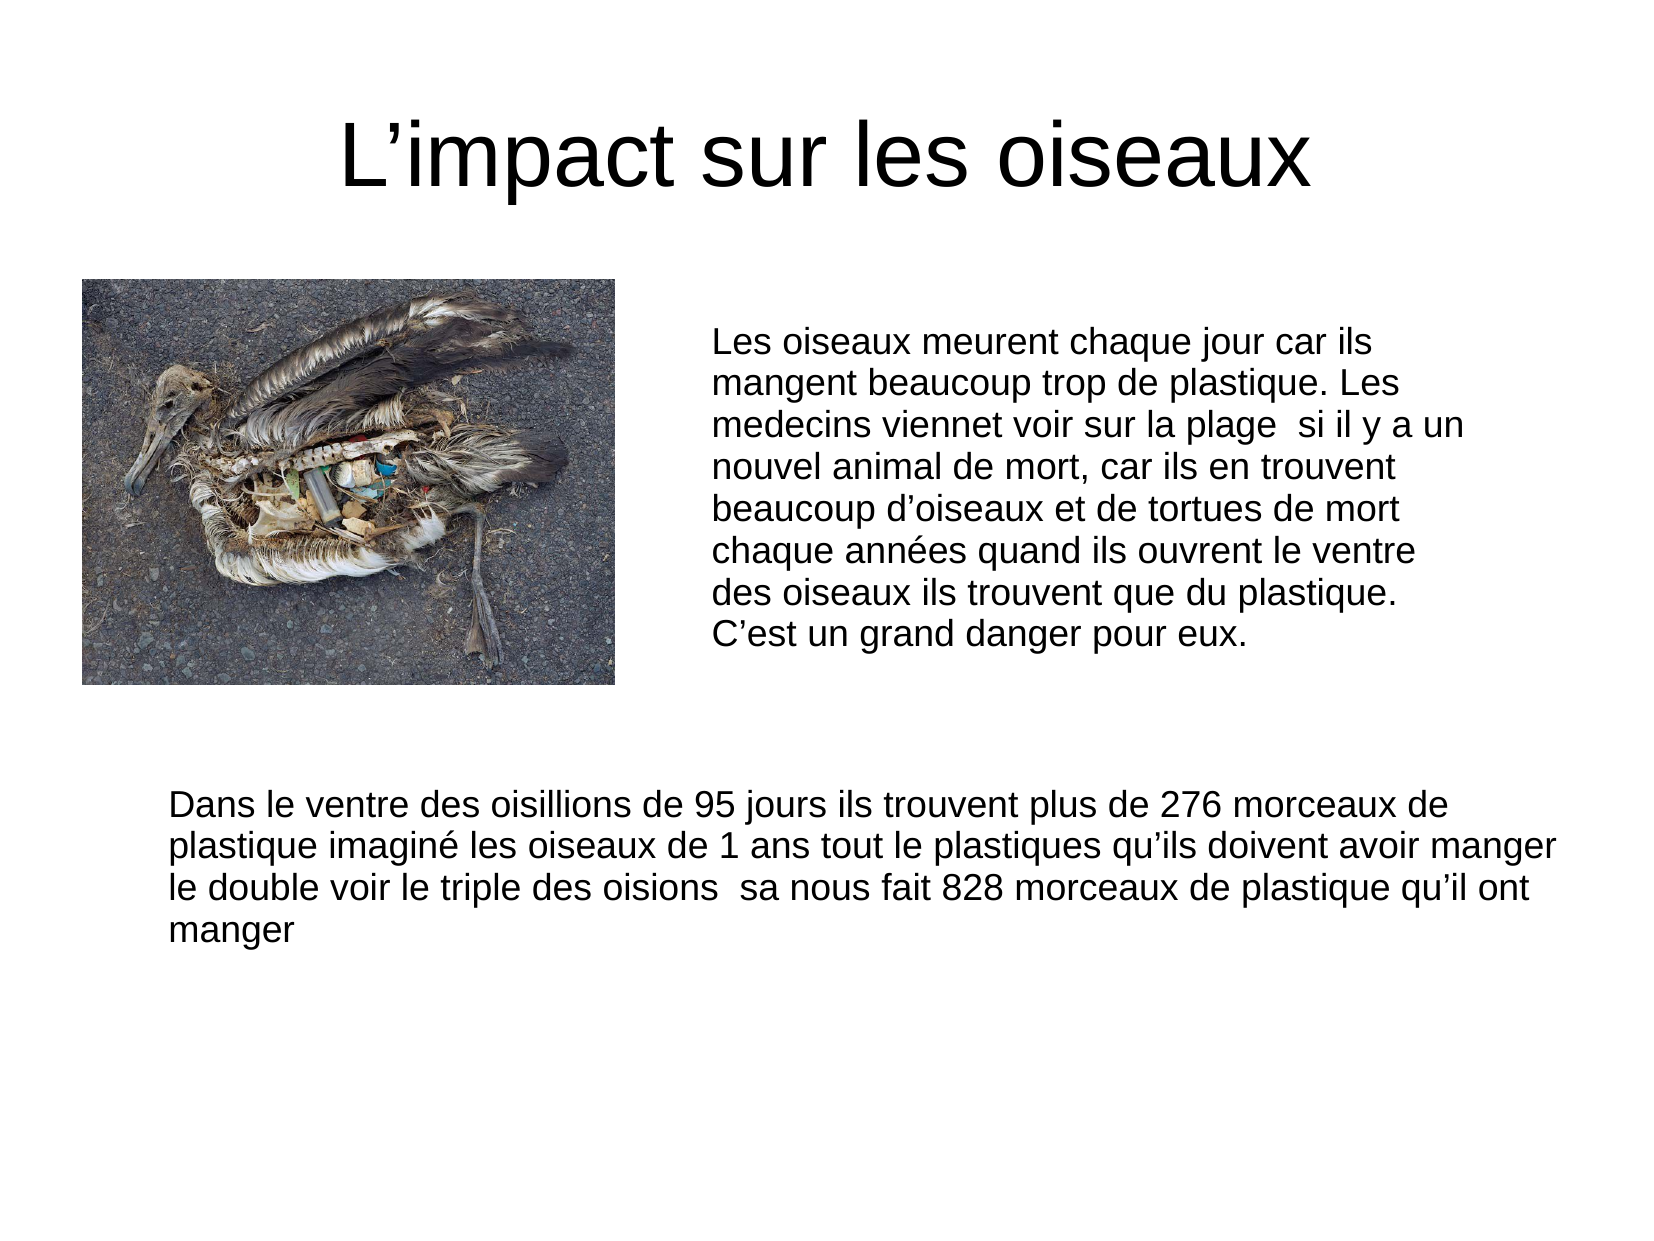

# L’impact sur les oiseaux
Les oiseaux meurent chaque jour car ils mangent beaucoup trop de plastique. Les medecins viennet voir sur la plage si il y a un nouvel animal de mort, car ils en trouvent beaucoup d’oiseaux et de tortues de mort chaque années quand ils ouvrent le ventre des oiseaux ils trouvent que du plastique. C’est un grand danger pour eux.
Dans le ventre des oisillions de 95 jours ils trouvent plus de 276 morceaux de plastique imaginé les oiseaux de 1 ans tout le plastiques qu’ils doivent avoir manger le double voir le triple des oisions sa nous fait 828 morceaux de plastique qu’il ont manger